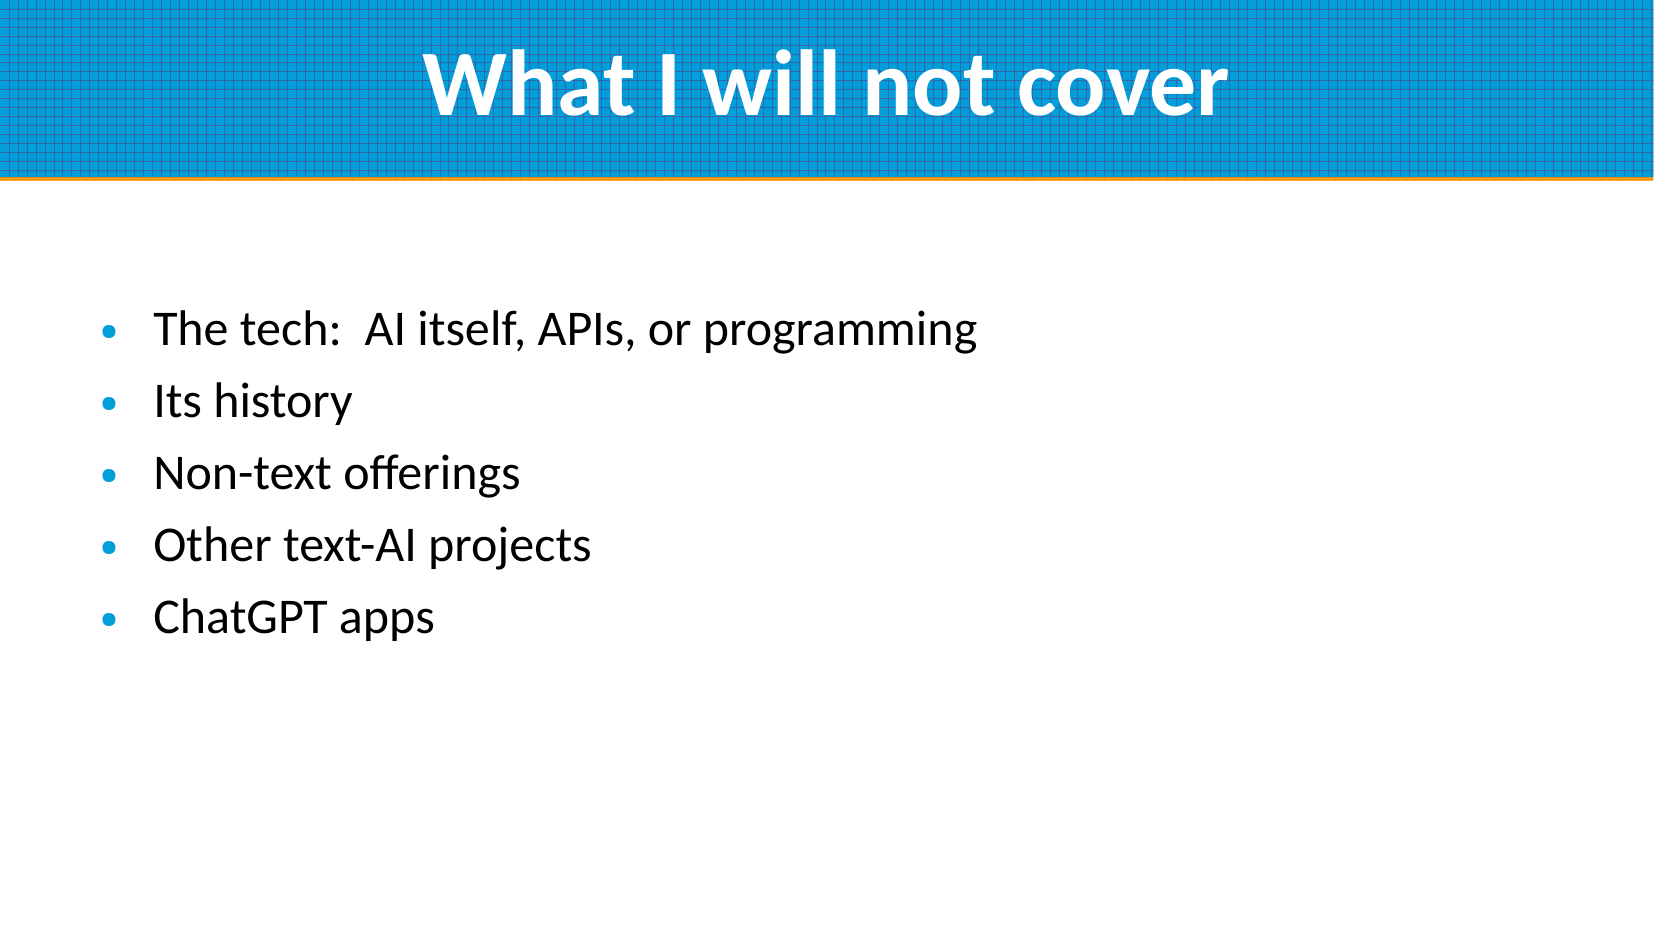

# What I will not cover
The tech: AI itself, APIs, or programming
Its history
Non-text offerings
Other text-AI projects
ChatGPT apps